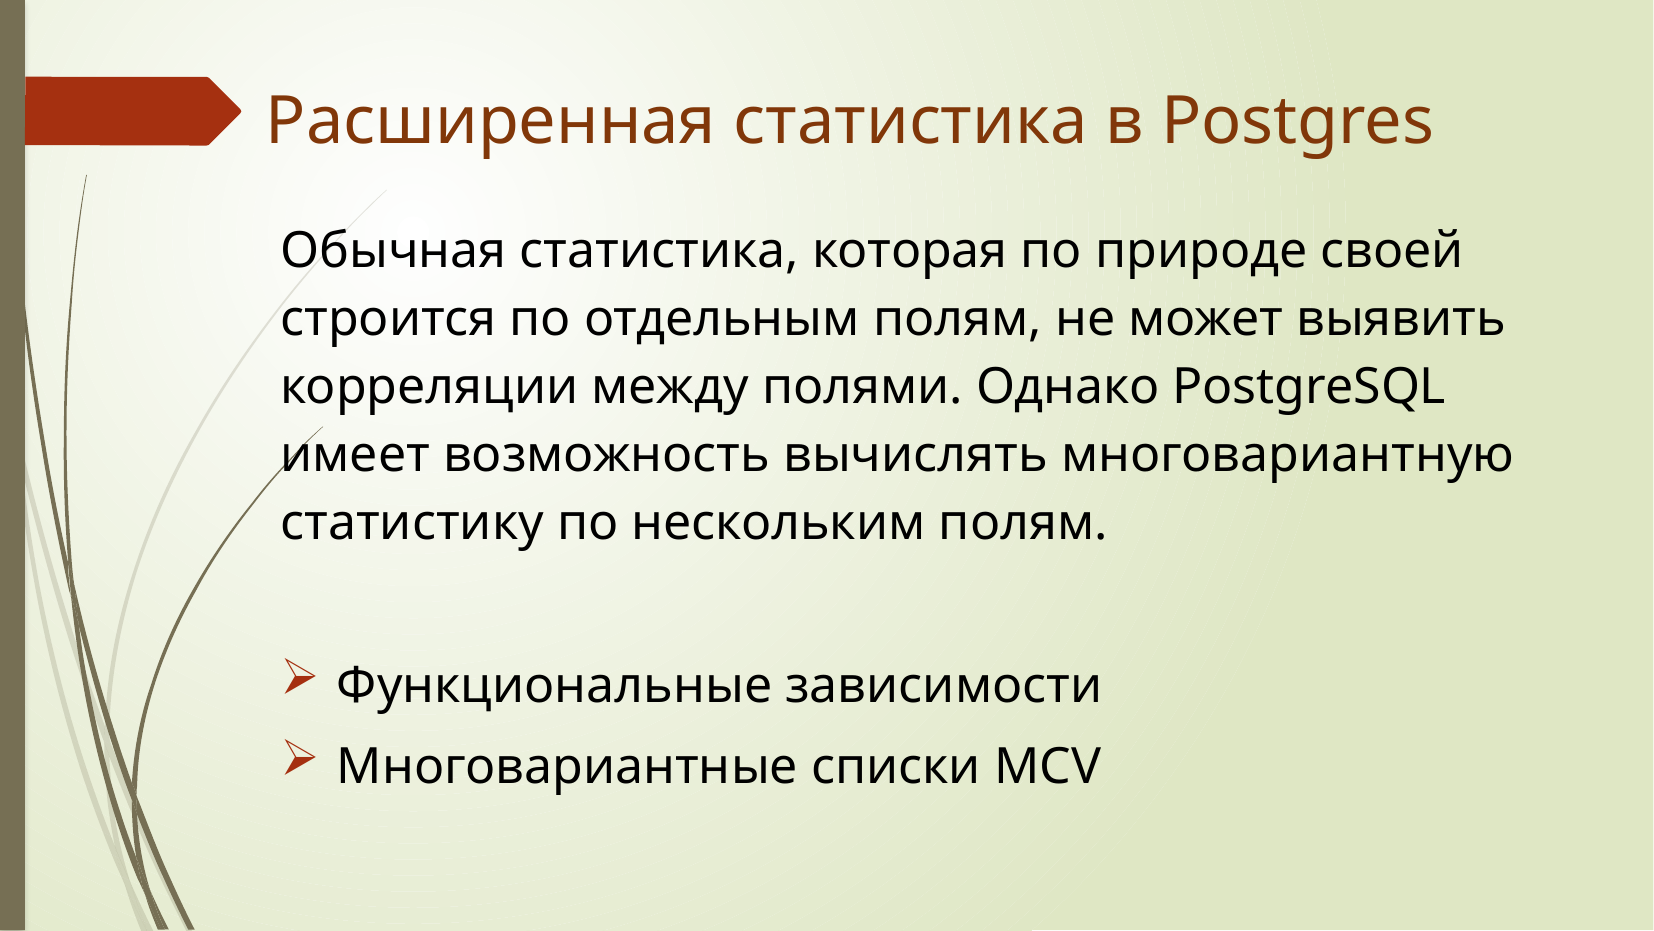

# Расширенная статистика в Postgres
Обычная статистика, которая по природе своей строится по отдельным полям, не может выявить корреляции между полями. Однако PostgreSQL имеет возможность вычислять многовариантную статистику по нескольким полям.
Функциональные зависимости
Многовариантные списки MCV